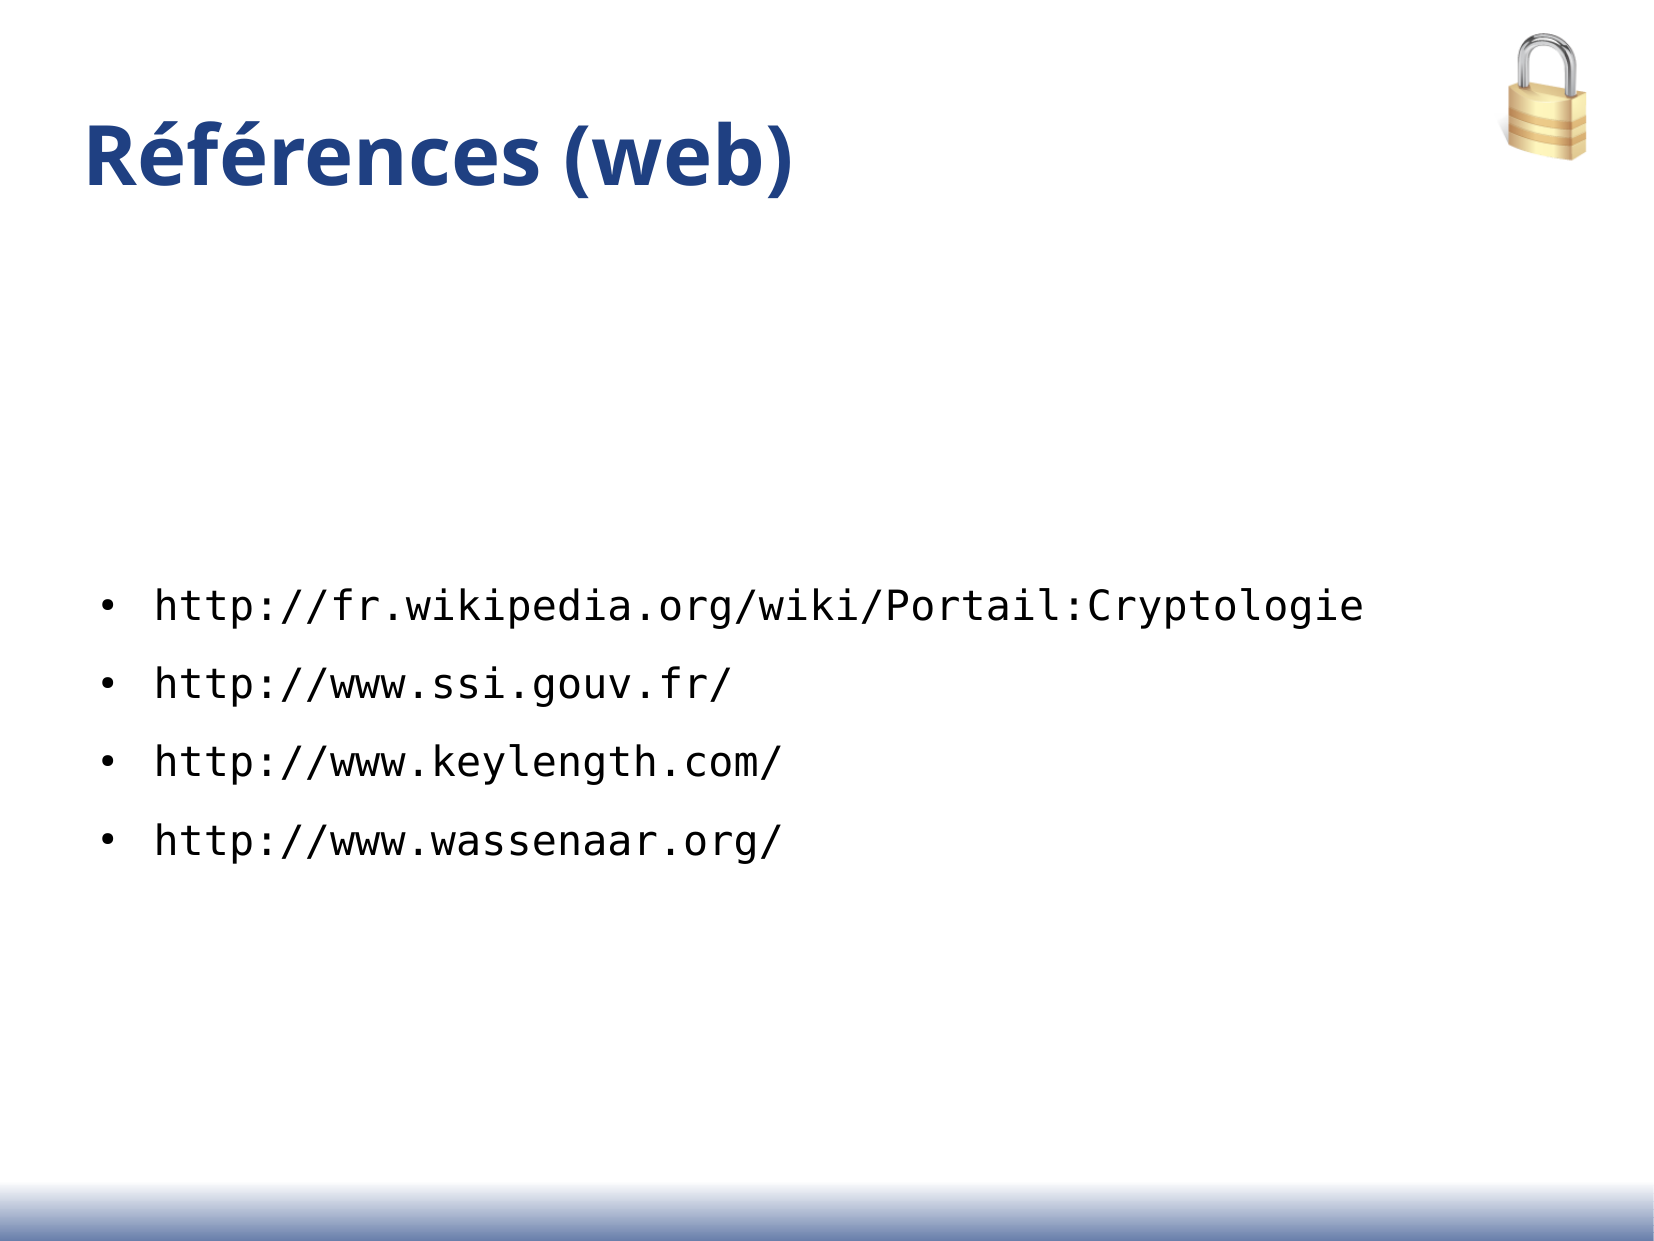

# Références (web)
http://fr.wikipedia.org/wiki/Portail:Cryptologie
http://www.ssi.gouv.fr/
http://www.keylength.com/
http://www.wassenaar.org/